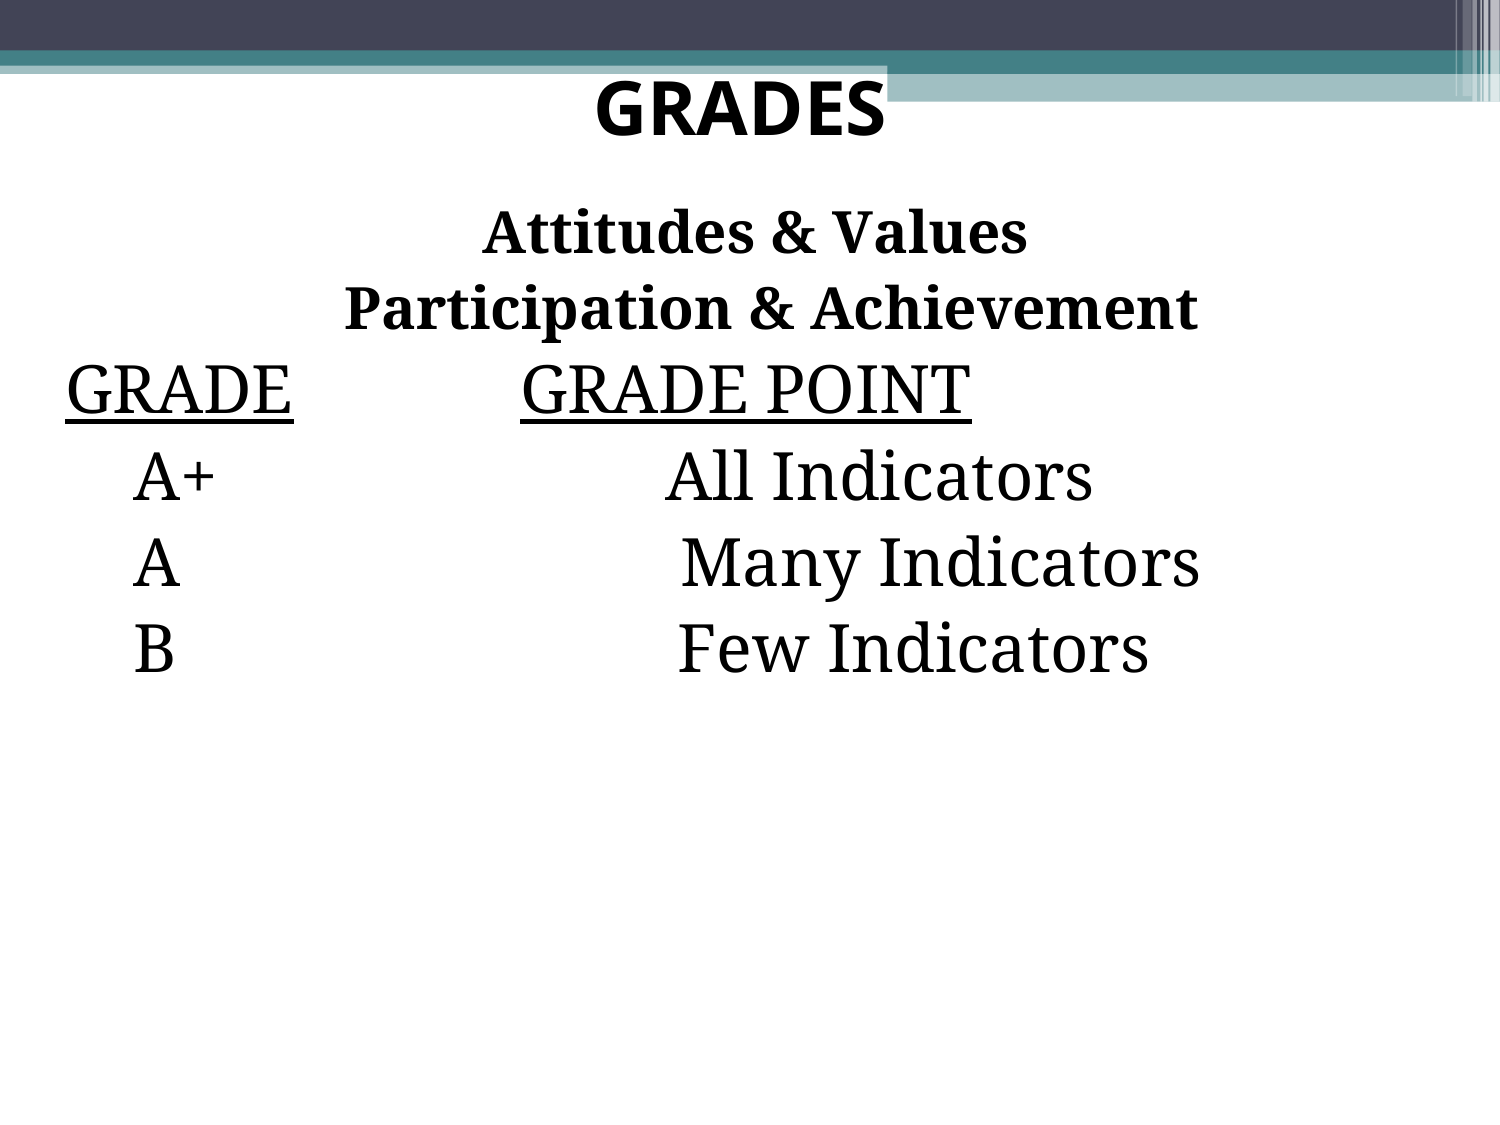

# GRADES
Attitudes & Values
 Participation & Achievement
GRADE 	 GRADE POINT
 A+ All Indicators
 A Many Indicators
 B Few Indicators